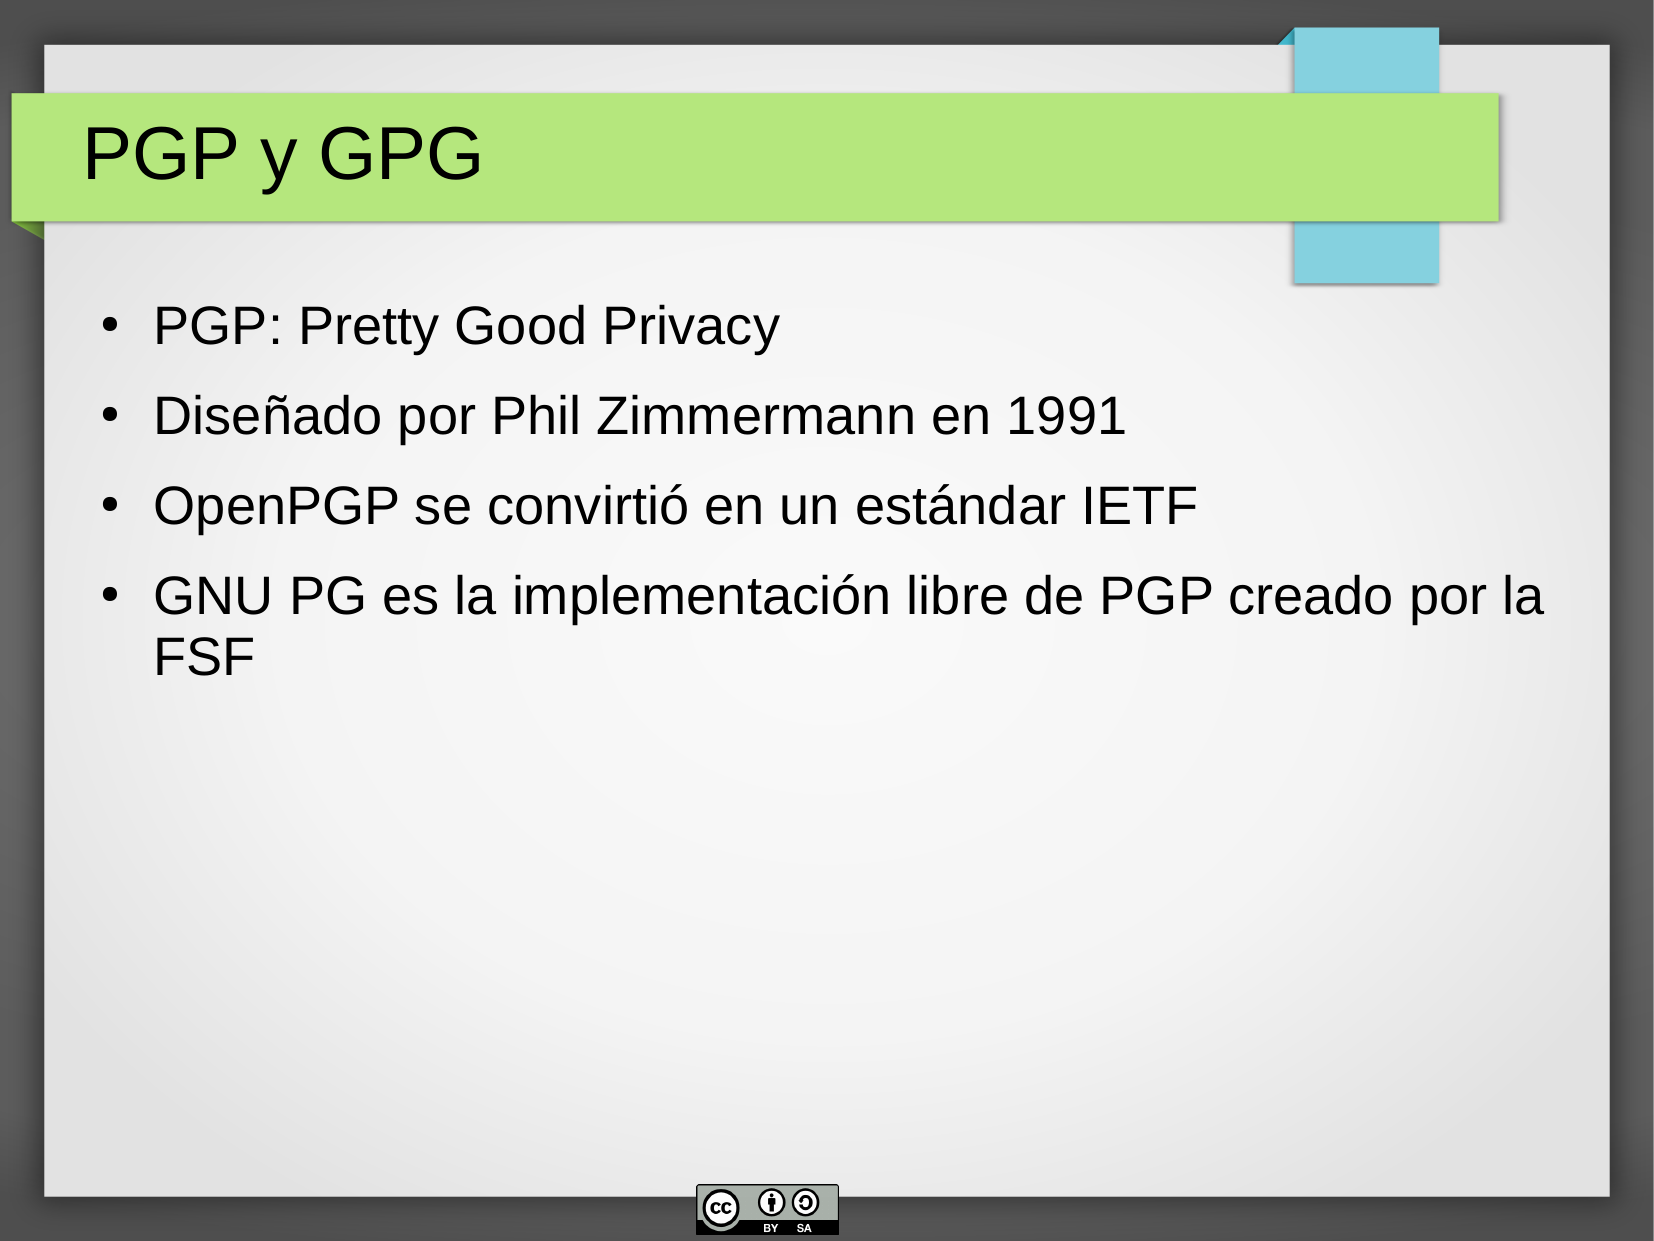

# PGP y GPG
PGP: Pretty Good Privacy
Diseñado por Phil Zimmermann en 1991
OpenPGP se convirtió en un estándar IETF
GNU PG es la implementación libre de PGP creado por la FSF